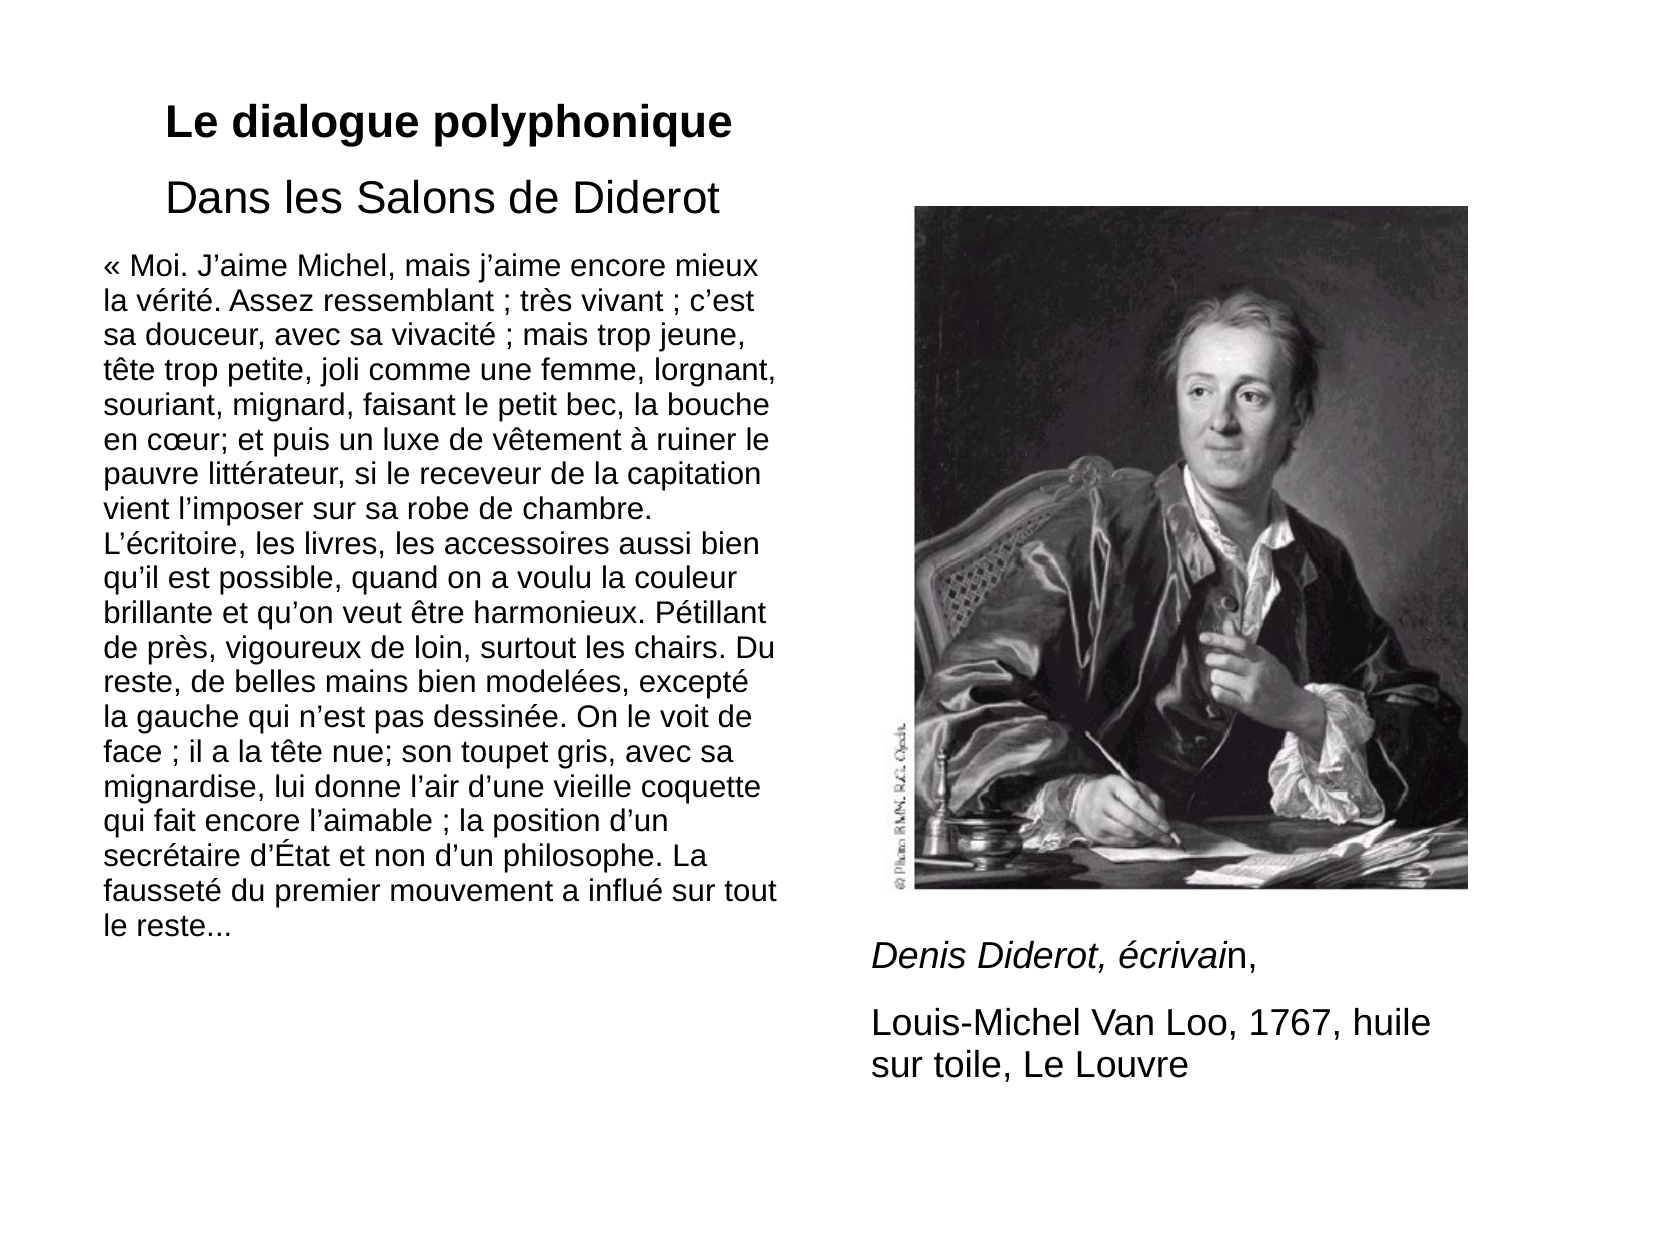

Le dialogue polyphonique
Dans les Salons de Diderot
« Moi. J’aime Michel, mais j’aime encore mieux la vérité. Assez ressemblant ; très vivant ; c’est sa douceur, avec sa vivacité ; mais trop jeune, tête trop petite, joli comme une femme, lorgnant, souriant, mignard, faisant le petit bec, la bouche en cœur; et puis un luxe de vêtement à ruiner le pauvre littérateur, si le receveur de la capitation vient l’imposer sur sa robe de chambre. L’écritoire, les livres, les accessoires aussi bien qu’il est possible, quand on a voulu la couleur brillante et qu’on veut être harmonieux. Pétillant de près, vigoureux de loin, surtout les chairs. Du reste, de belles mains bien modelées, excepté la gauche qui n’est pas dessinée. On le voit de face ; il a la tête nue; son toupet gris, avec sa mignardise, lui donne l’air d’une vieille coquette qui fait encore l’aimable ; la position d’un secrétaire d’État et non d’un philosophe. La fausseté du premier mouvement a influé sur tout le reste...
Denis Diderot, écrivain,
Louis-Michel Van Loo, 1767, huile sur toile, Le Louvre